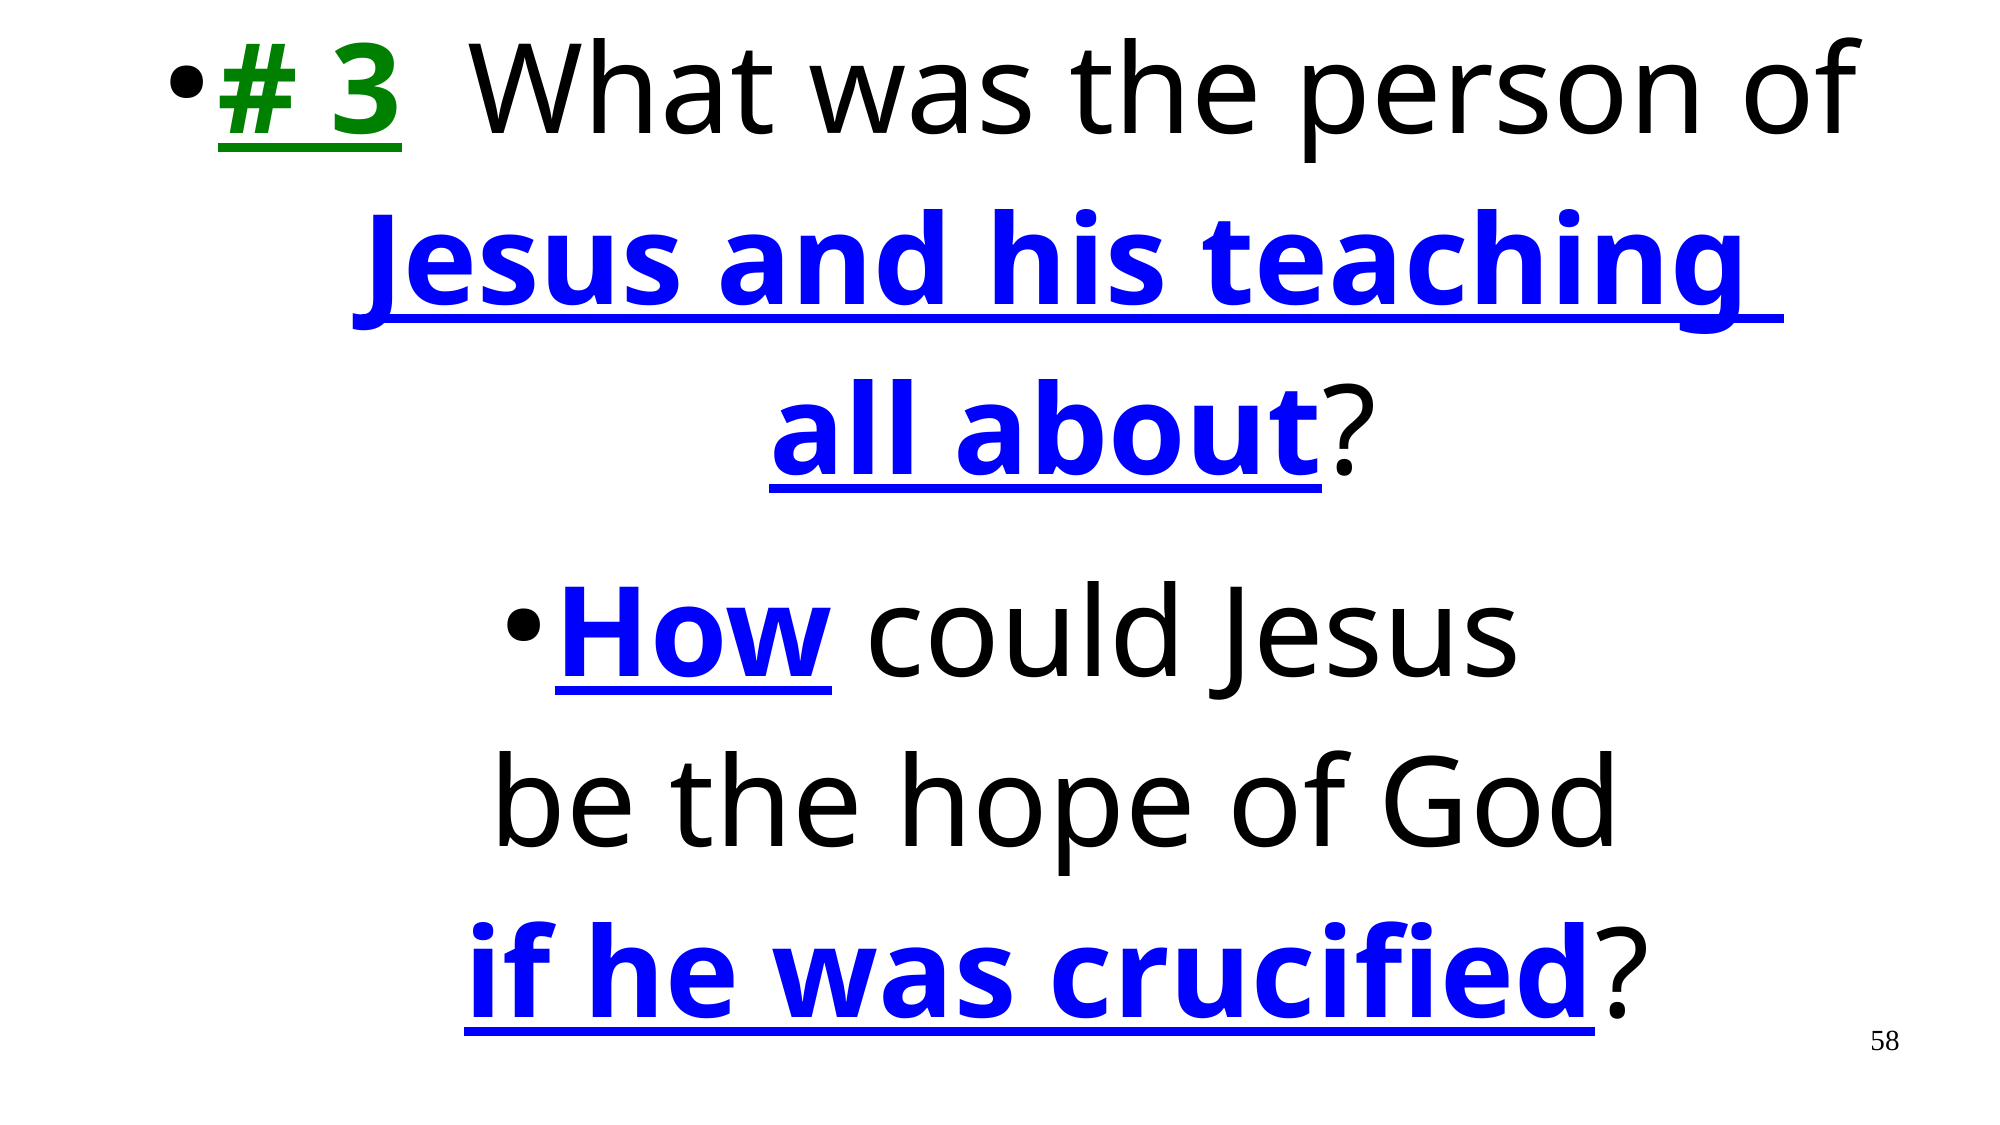

# # 3 What was the person of Jesus and his teaching all about?
How could Jesus
be the hope of God
if he was crucified?
58